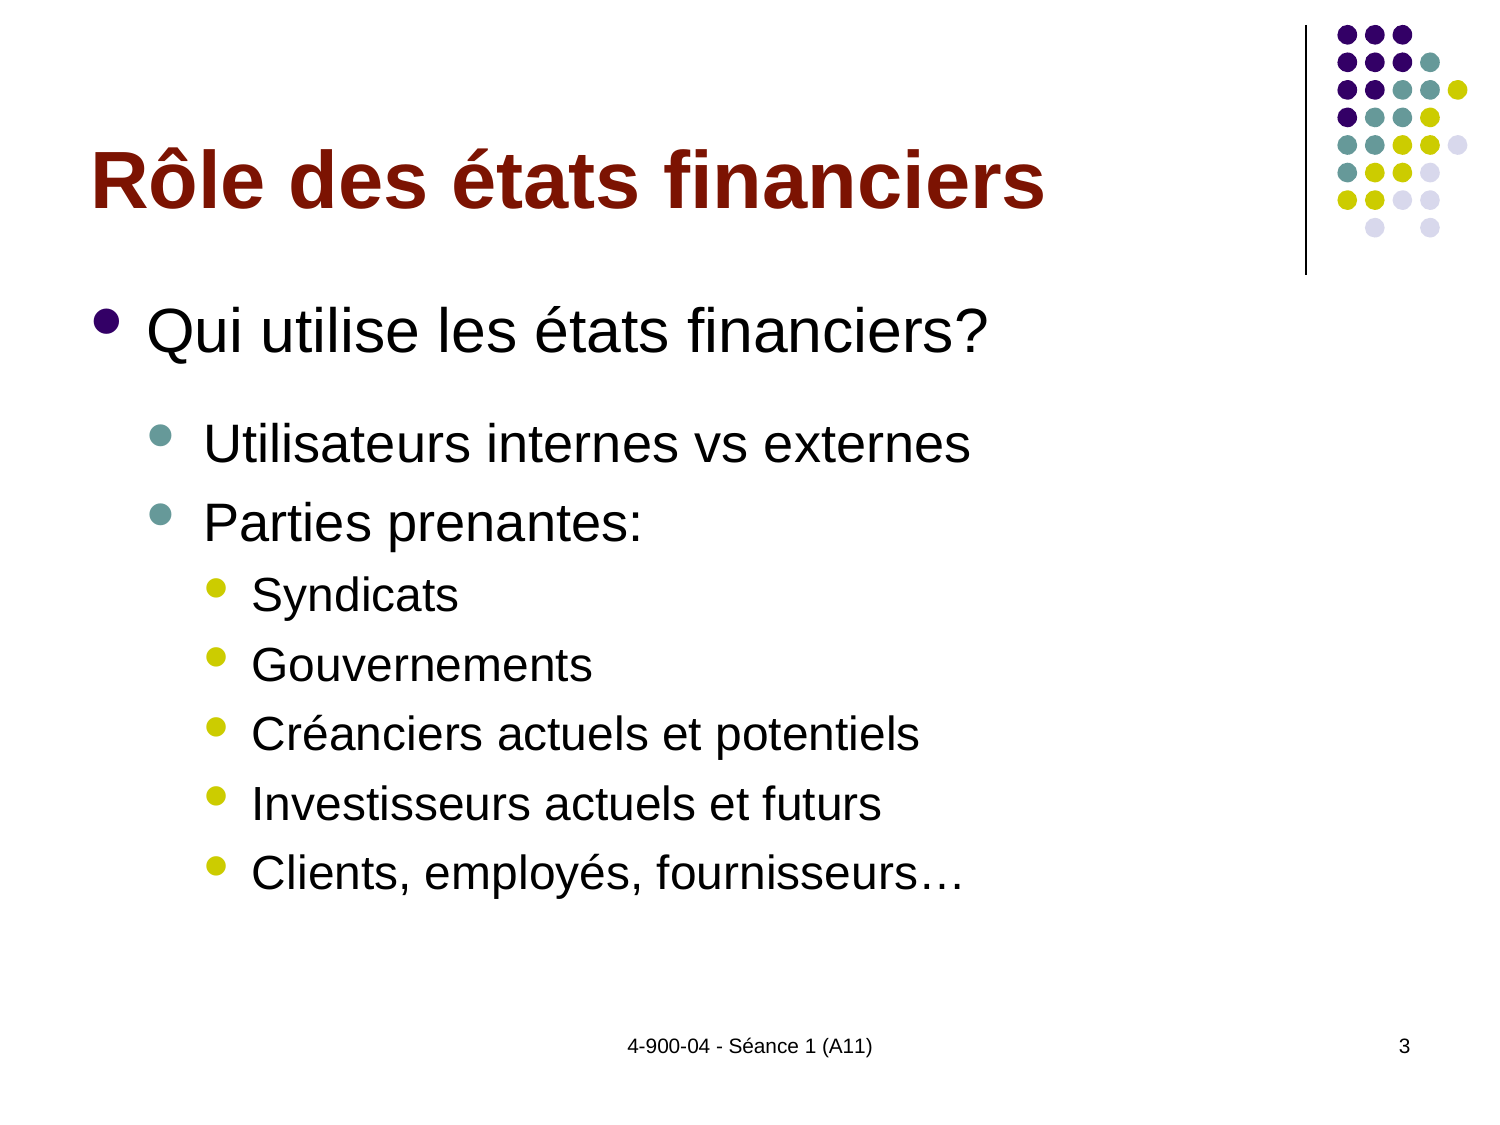

# Rôle des états financiers
Qui utilise les états financiers?
Utilisateurs internes vs externes
Parties prenantes:
Syndicats
Gouvernements
Créanciers actuels et potentiels
Investisseurs actuels et futurs
Clients, employés, fournisseurs…
4-900-04 - Séance 1 (A11)